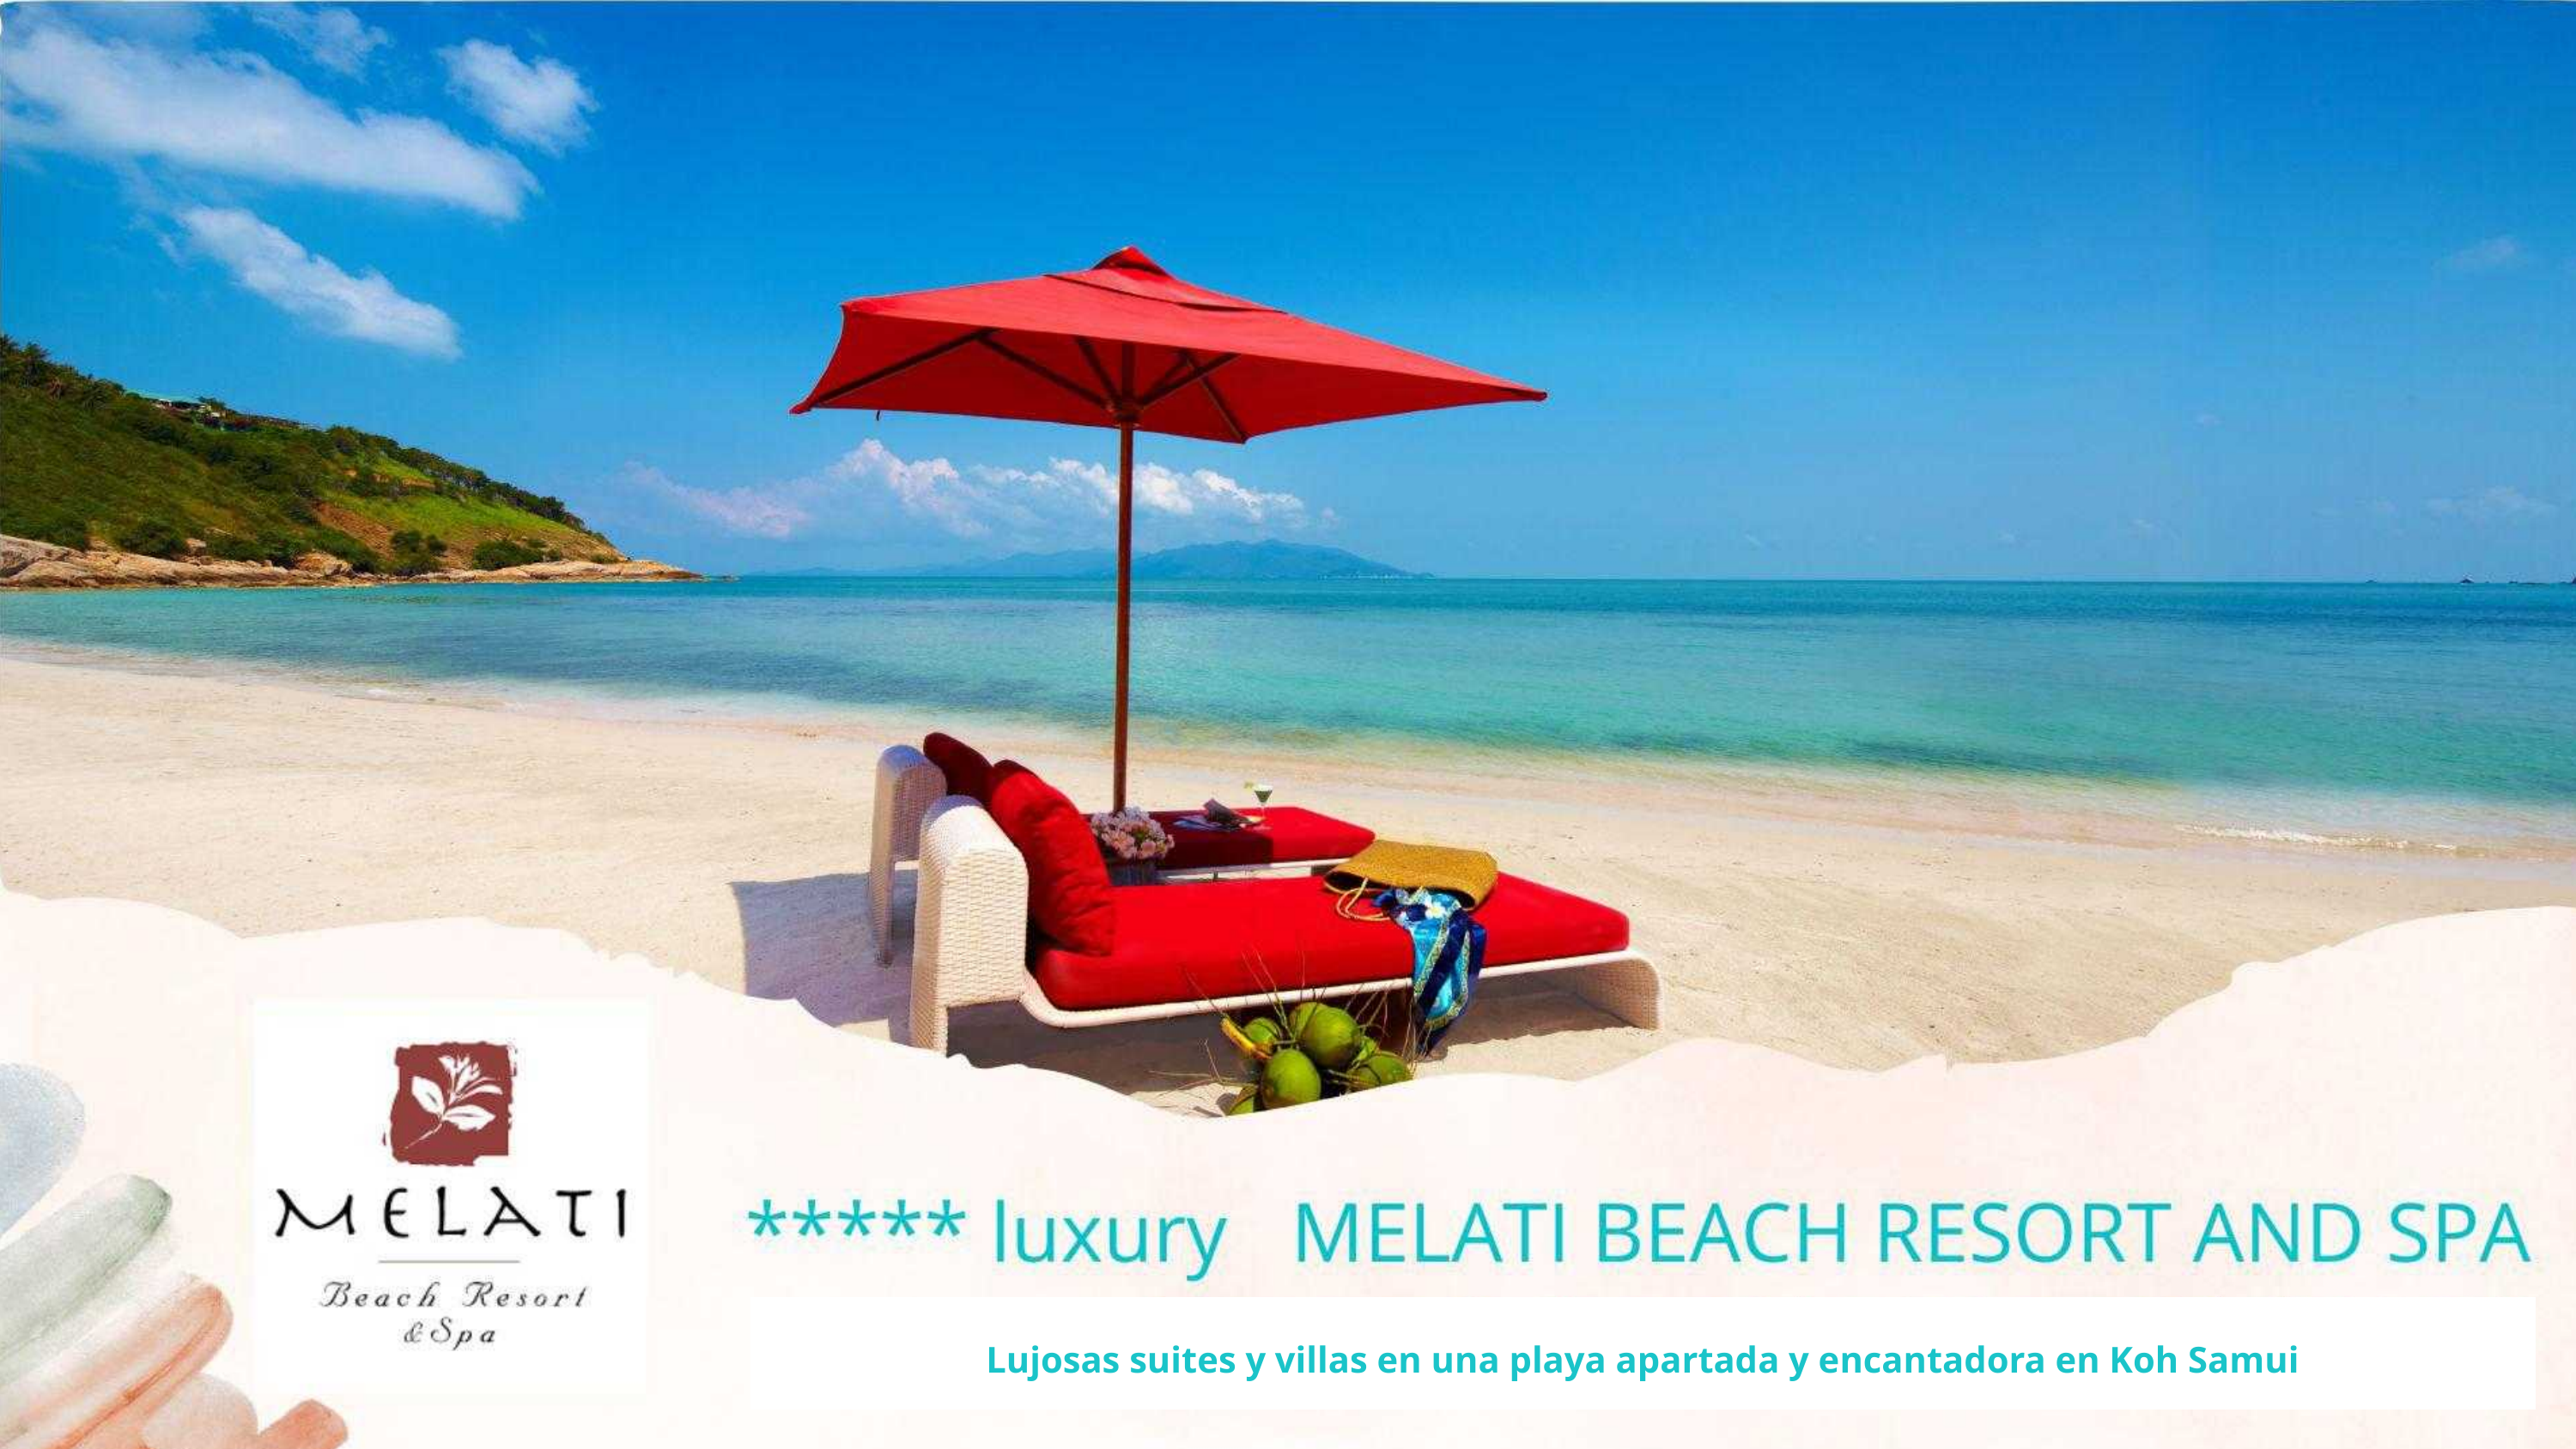

Lujosas suites y villas en una playa apartada y encantadora en Koh Samui